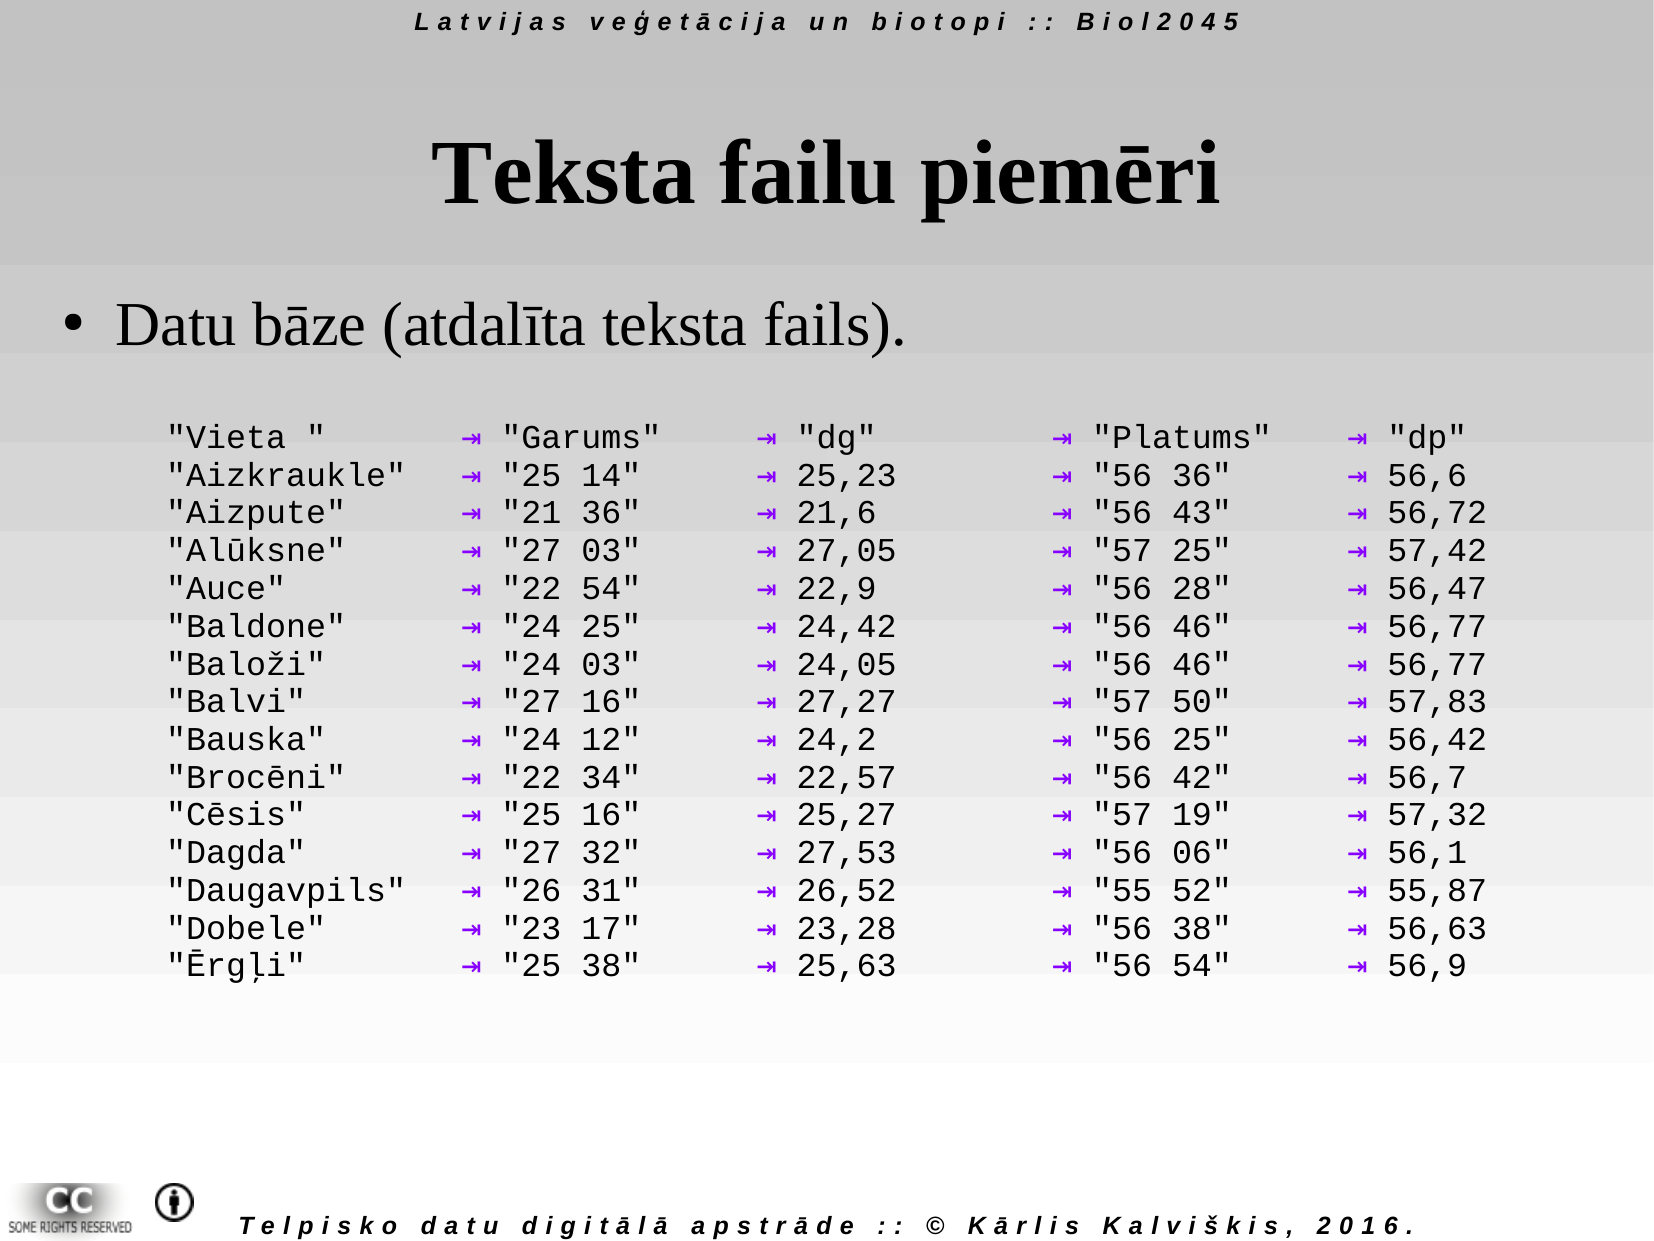

# Teksta failu piemēri
Datu bāze (atdalīta teksta fails).
"Vieta "	⇥ "Garums"	⇥ "dg"	⇥ "Platums"	⇥ "dp"
"Aizkraukle"	⇥ "25 14"	⇥ 25,23	⇥ "56 36"	⇥ 56,6
"Aizpute"	⇥ "21 36"	⇥ 21,6	⇥ "56 43"	⇥ 56,72
"Alūksne"	⇥ "27 03"	⇥ 27,05	⇥ "57 25"	⇥ 57,42
"Auce"	⇥ "22 54"	⇥ 22,9	⇥ "56 28"	⇥ 56,47
"Baldone"	⇥ "24 25"	⇥ 24,42	⇥ "56 46"	⇥ 56,77
"Baloži"	⇥ "24 03"	⇥ 24,05	⇥ "56 46"	⇥ 56,77
"Balvi"	⇥ "27 16"	⇥ 27,27	⇥ "57 50"	⇥ 57,83
"Bauska"	⇥ "24 12"	⇥ 24,2	⇥ "56 25"	⇥ 56,42
"Brocēni"	⇥ "22 34"	⇥ 22,57	⇥ "56 42"	⇥ 56,7
"Cēsis"	⇥ "25 16"	⇥ 25,27	⇥ "57 19"	⇥ 57,32
"Dagda"	⇥ "27 32"	⇥ 27,53	⇥ "56 06"	⇥ 56,1
"Daugavpils"	⇥ "26 31"	⇥ 26,52	⇥ "55 52"	⇥ 55,87
"Dobele"	⇥ "23 17"	⇥ 23,28	⇥ "56 38"	⇥ 56,63
"Ērgļi"	⇥ "25 38"	⇥ 25,63	⇥ "56 54"	⇥ 56,9